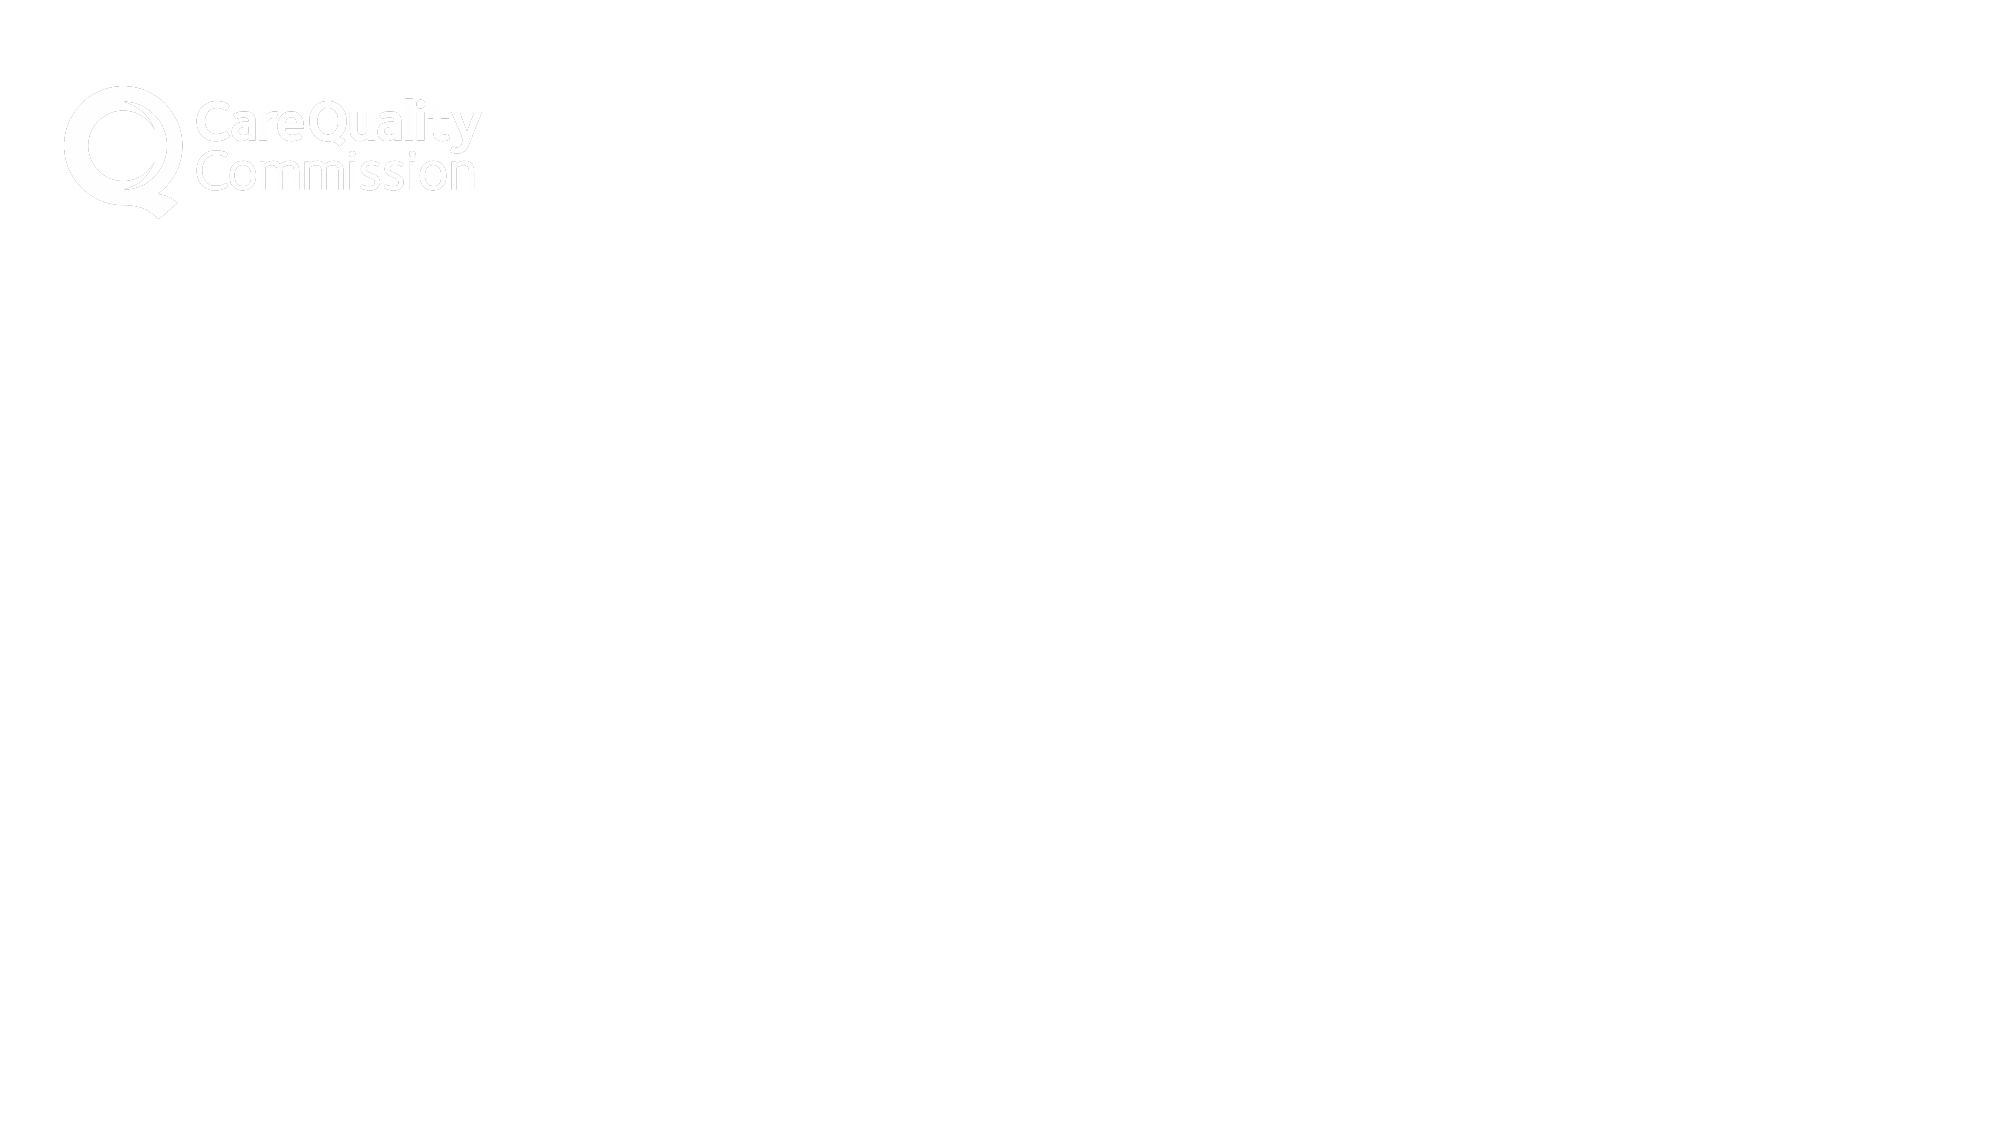

Listening, Learning and Responding to Concerns Review Recommendations Update
June 2024